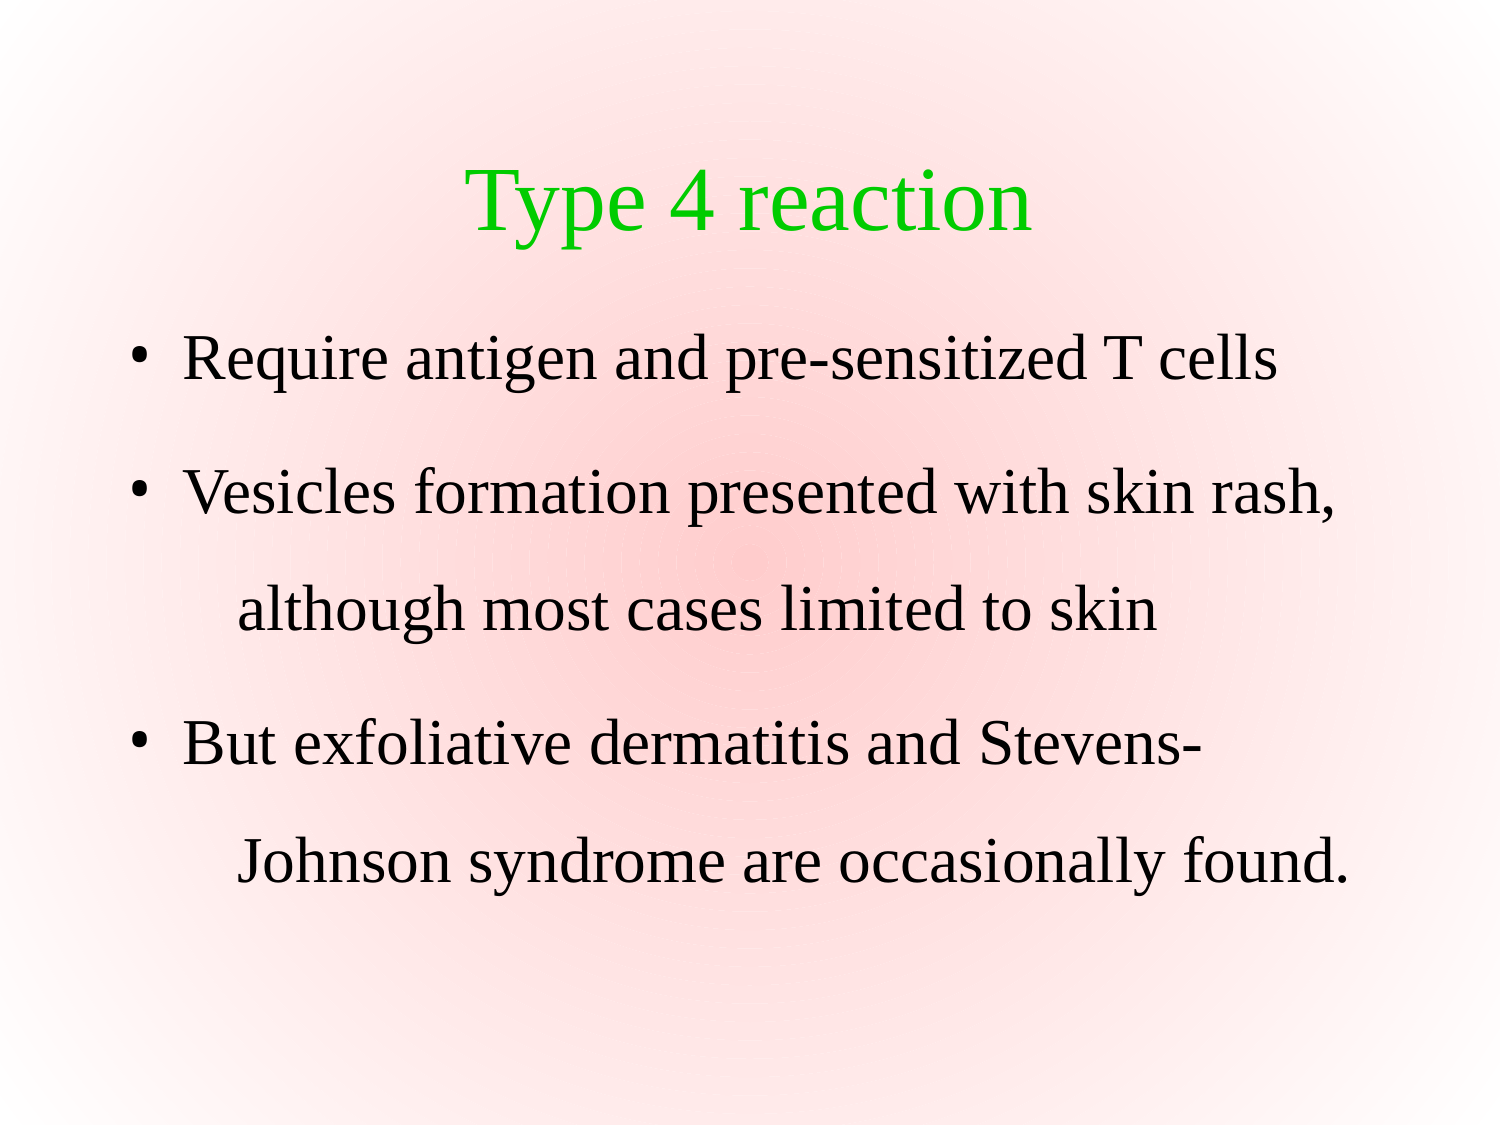

# Type 4 reaction
Require antigen and pre-sensitized T cells
Vesicles formation presented with skin rash, although most cases limited to skin
But exfoliative dermatitis and Stevens-Johnson syndrome are occasionally found.